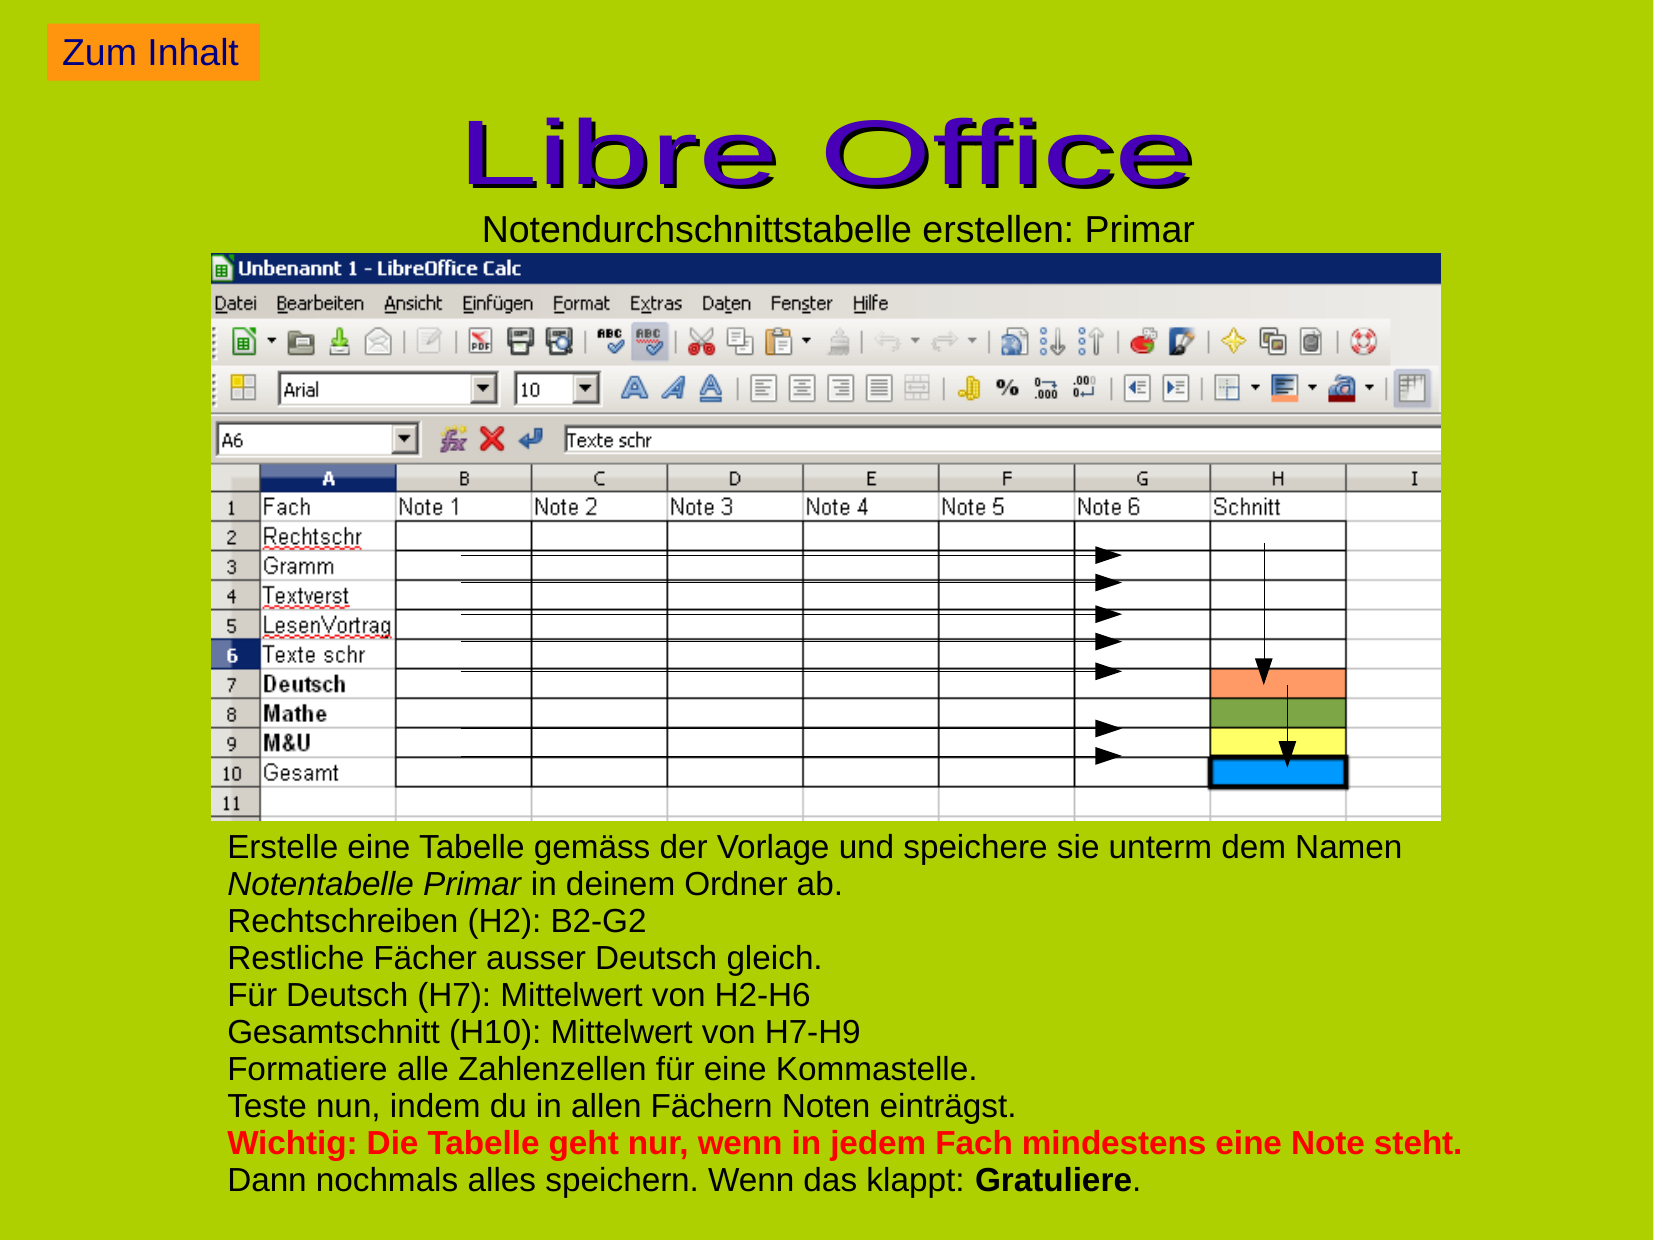

Zum Inhalt
# Libre Office
Notendurchschnittstabelle erstellen: Primar
Erstelle eine Tabelle gemäss der Vorlage und speichere sie unterm dem Namen Notentabelle Primar in deinem Ordner ab.
Rechtschreiben (H2): B2-G2
Restliche Fächer ausser Deutsch gleich.
Für Deutsch (H7): Mittelwert von H2-H6
Gesamtschnitt (H10): Mittelwert von H7-H9
Formatiere alle Zahlenzellen für eine Kommastelle.
Teste nun, indem du in allen Fächern Noten einträgst.
Wichtig: Die Tabelle geht nur, wenn in jedem Fach mindestens eine Note steht.
Dann nochmals alles speichern. Wenn das klappt: Gratuliere.